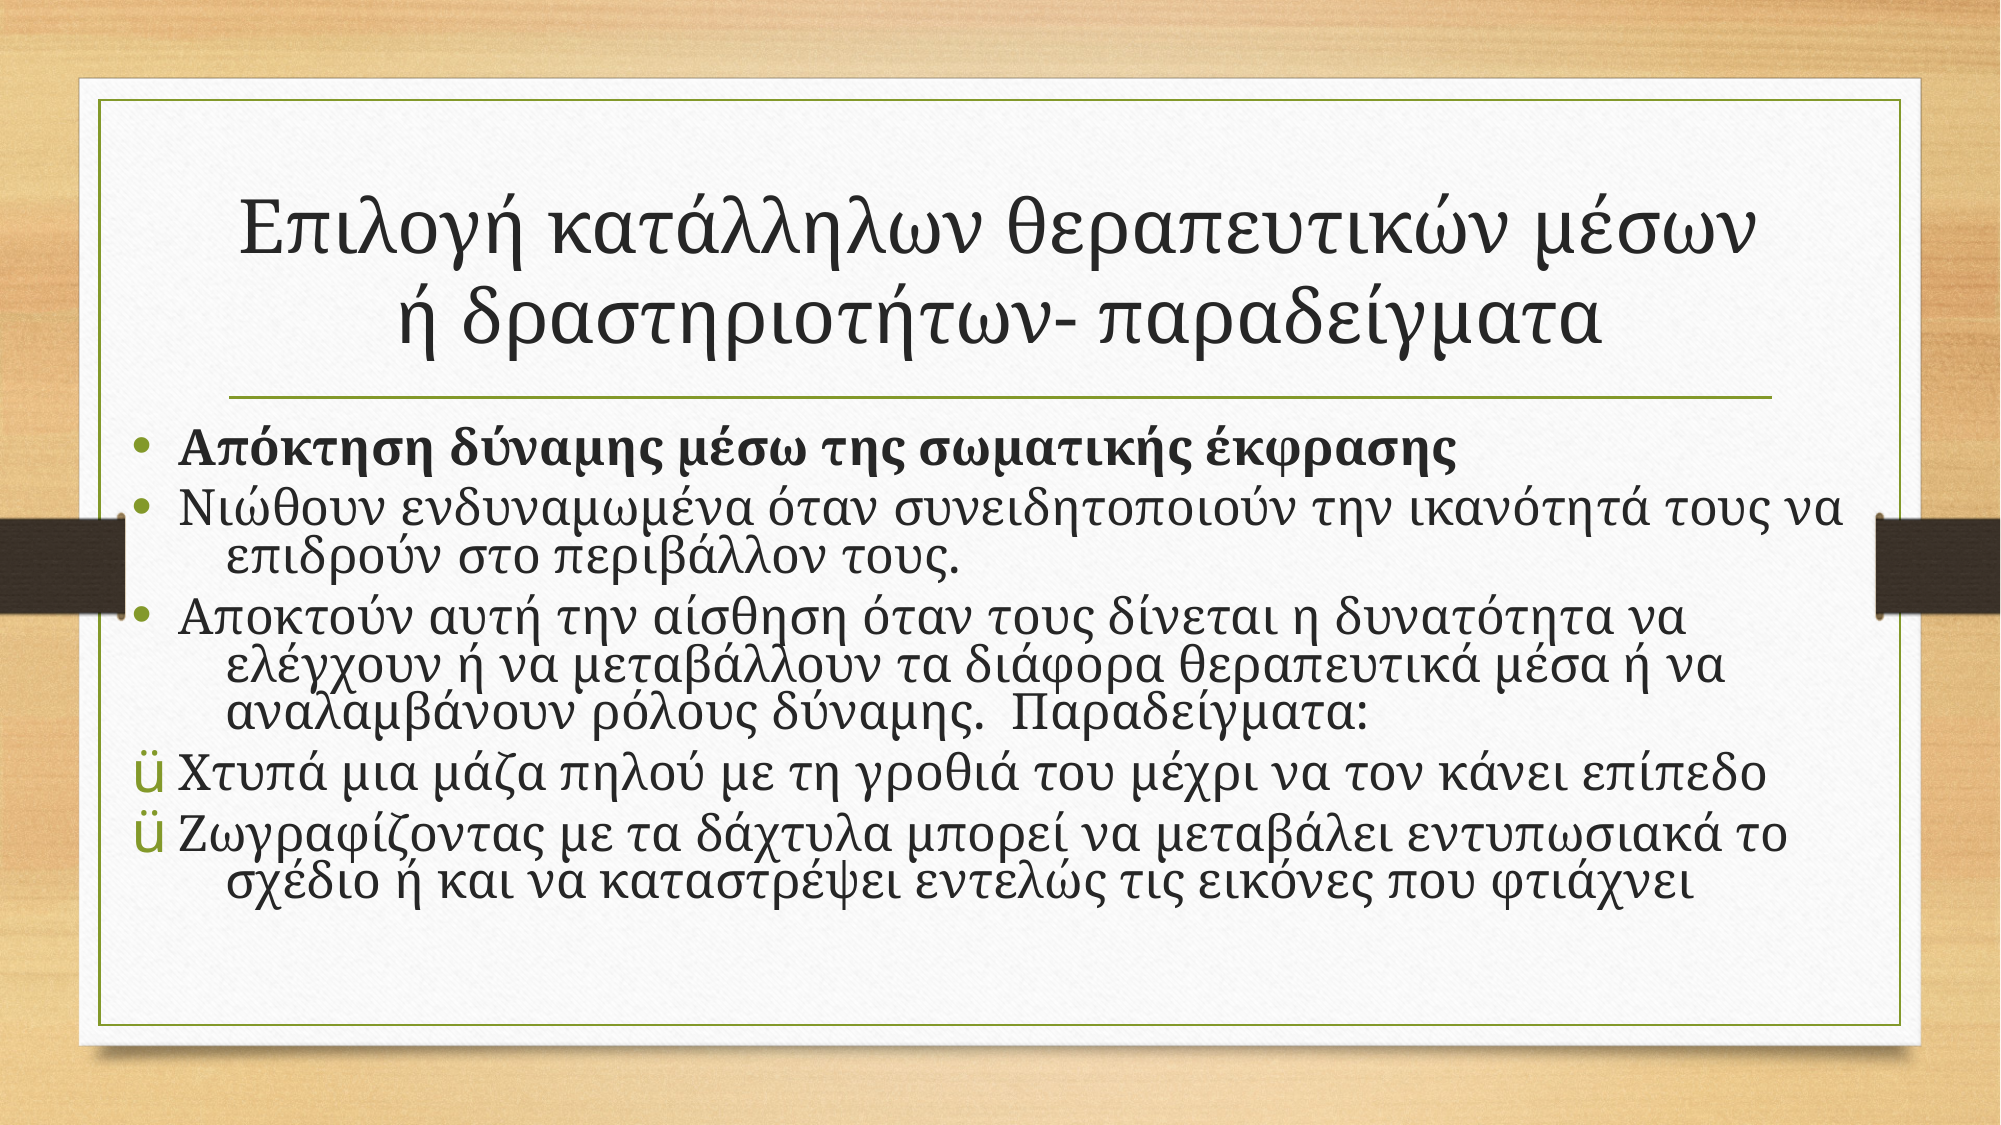

# Επιλογή κατάλληλων θεραπευτικών μέσων ή δραστηριοτήτων- παραδείγματα
Απόκτηση δύναμης μέσω της σωματικής έκφρασης
Νιώθουν ενδυναμωμένα όταν συνειδητοποιούν την ικανότητά τους να επιδρούν στο περιβάλλον τους.
Αποκτούν αυτή την αίσθηση όταν τους δίνεται η δυνατότητα να ελέγχουν ή να μεταβάλλουν τα διάφορα θεραπευτικά μέσα ή να αναλαμβάνουν ρόλους δύναμης. Παραδείγματα:
Χτυπά μια μάζα πηλού με τη γροθιά του μέχρι να τον κάνει επίπεδο
Ζωγραφίζοντας με τα δάχτυλα μπορεί να μεταβάλει εντυπωσιακά το σχέδιο ή και να καταστρέψει εντελώς τις εικόνες που φτιάχνει